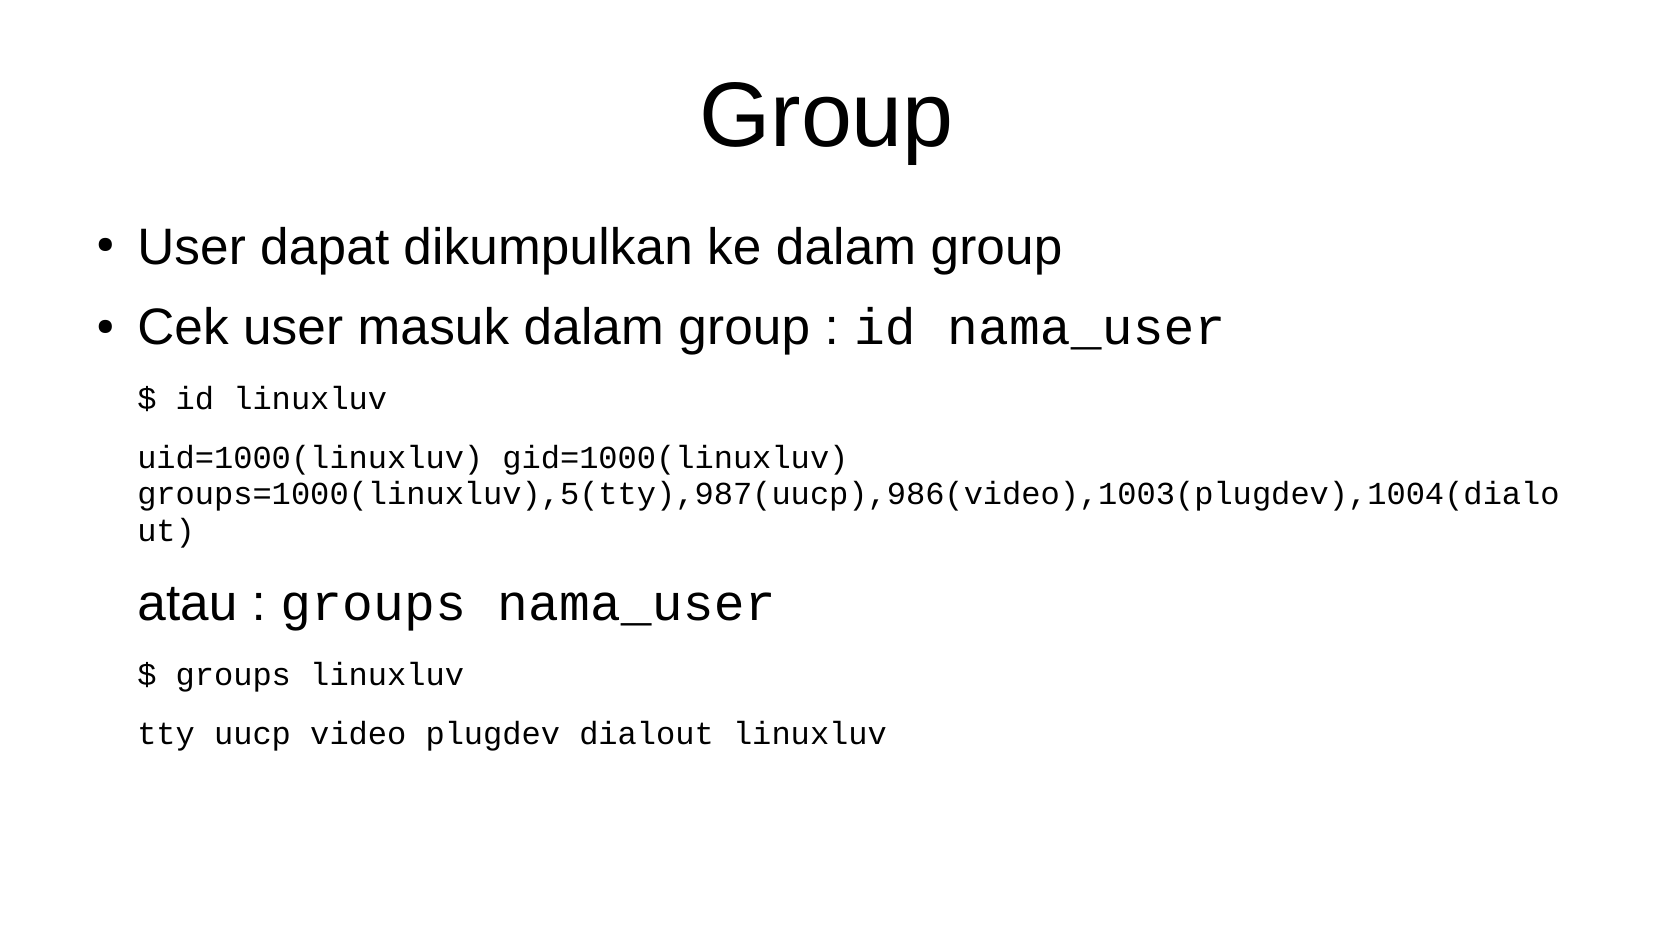

# Group
User dapat dikumpulkan ke dalam group
Cek user masuk dalam group : id nama_user
$ id linuxluv
uid=1000(linuxluv) gid=1000(linuxluv) groups=1000(linuxluv),5(tty),987(uucp),986(video),1003(plugdev),1004(dialout)
atau : groups nama_user
$ groups linuxluv
tty uucp video plugdev dialout linuxluv